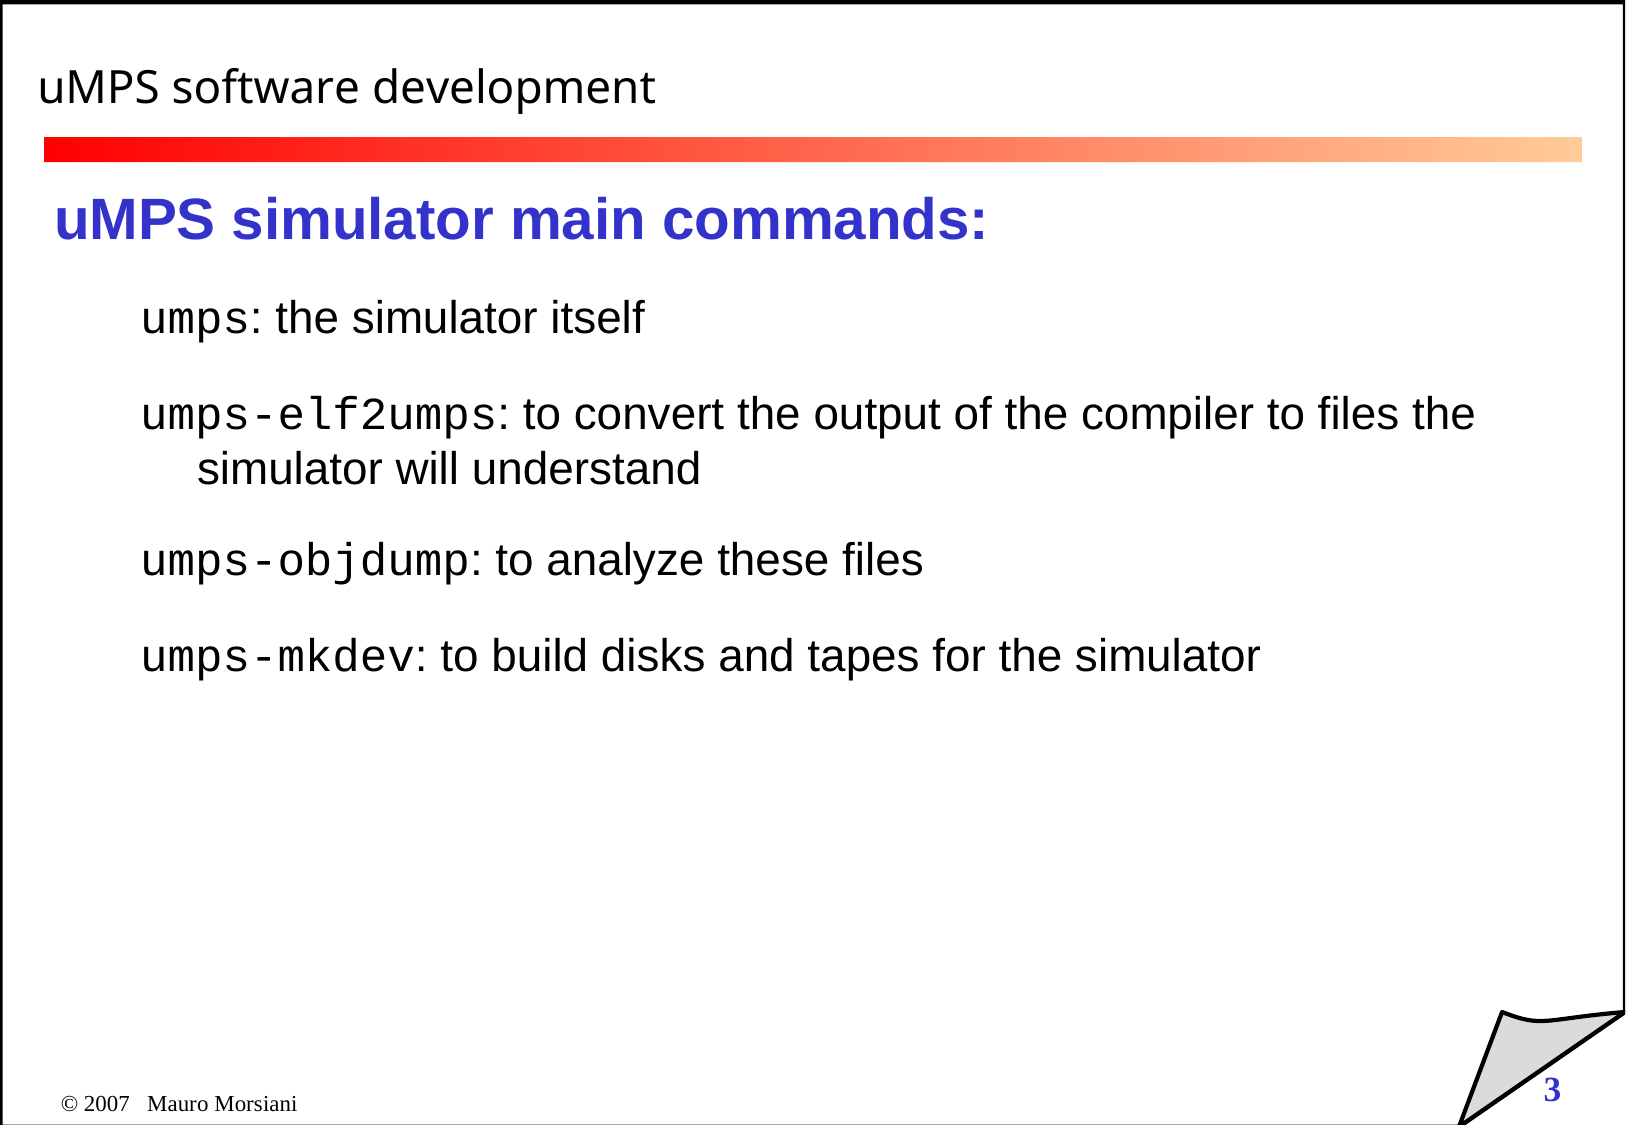

# uMPS software development
uMPS simulator main commands:
umps: the simulator itself
umps-elf2umps: to convert the output of the compiler to files the simulator will understand
umps-objdump: to analyze these files
umps-mkdev: to build disks and tapes for the simulator